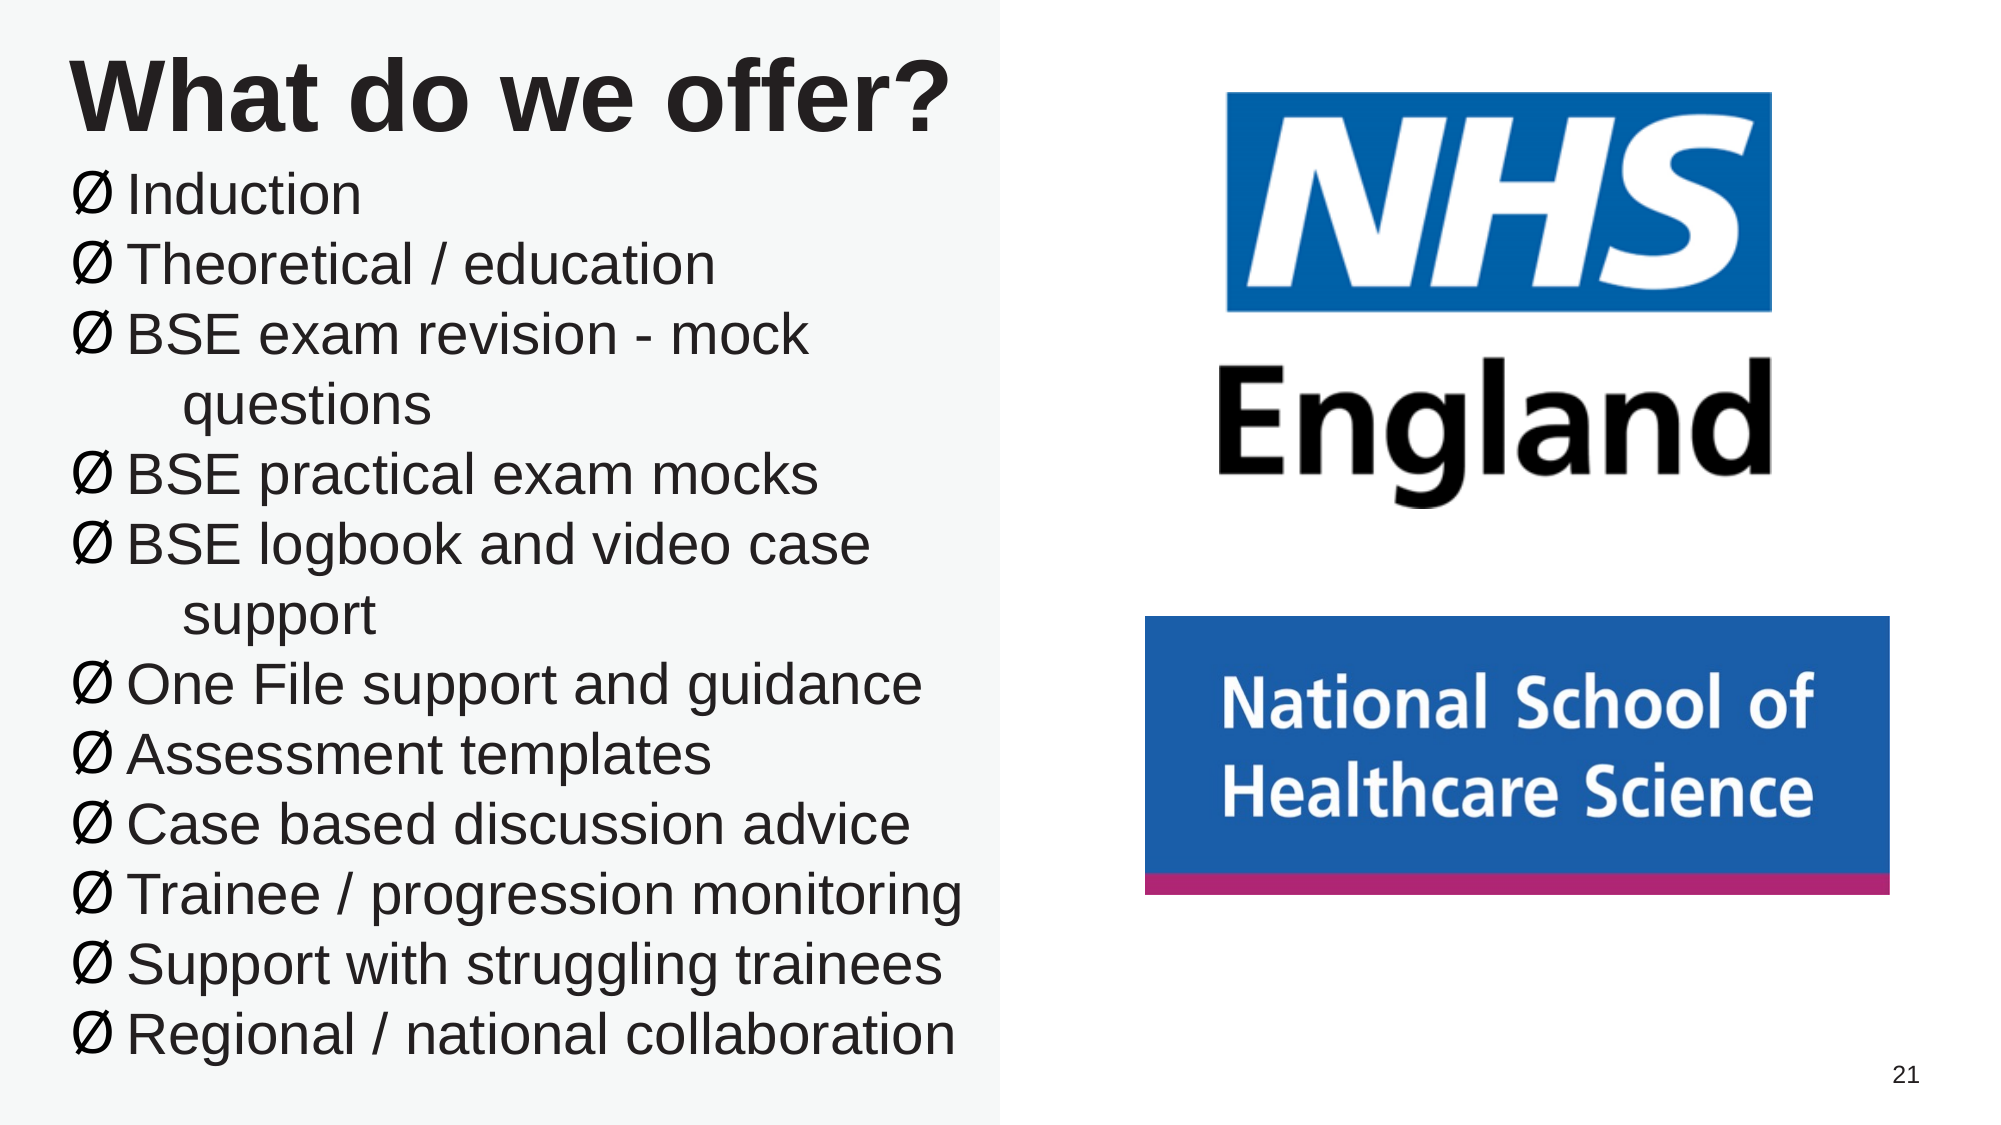

# What do we offer?
Induction
Theoretical / education
BSE exam revision - mock questions
BSE practical exam mocks
BSE logbook and video case support
One File support and guidance
Assessment templates
Case based discussion advice
Trainee / progression monitoring
Support with struggling trainees
Regional / national collaboration